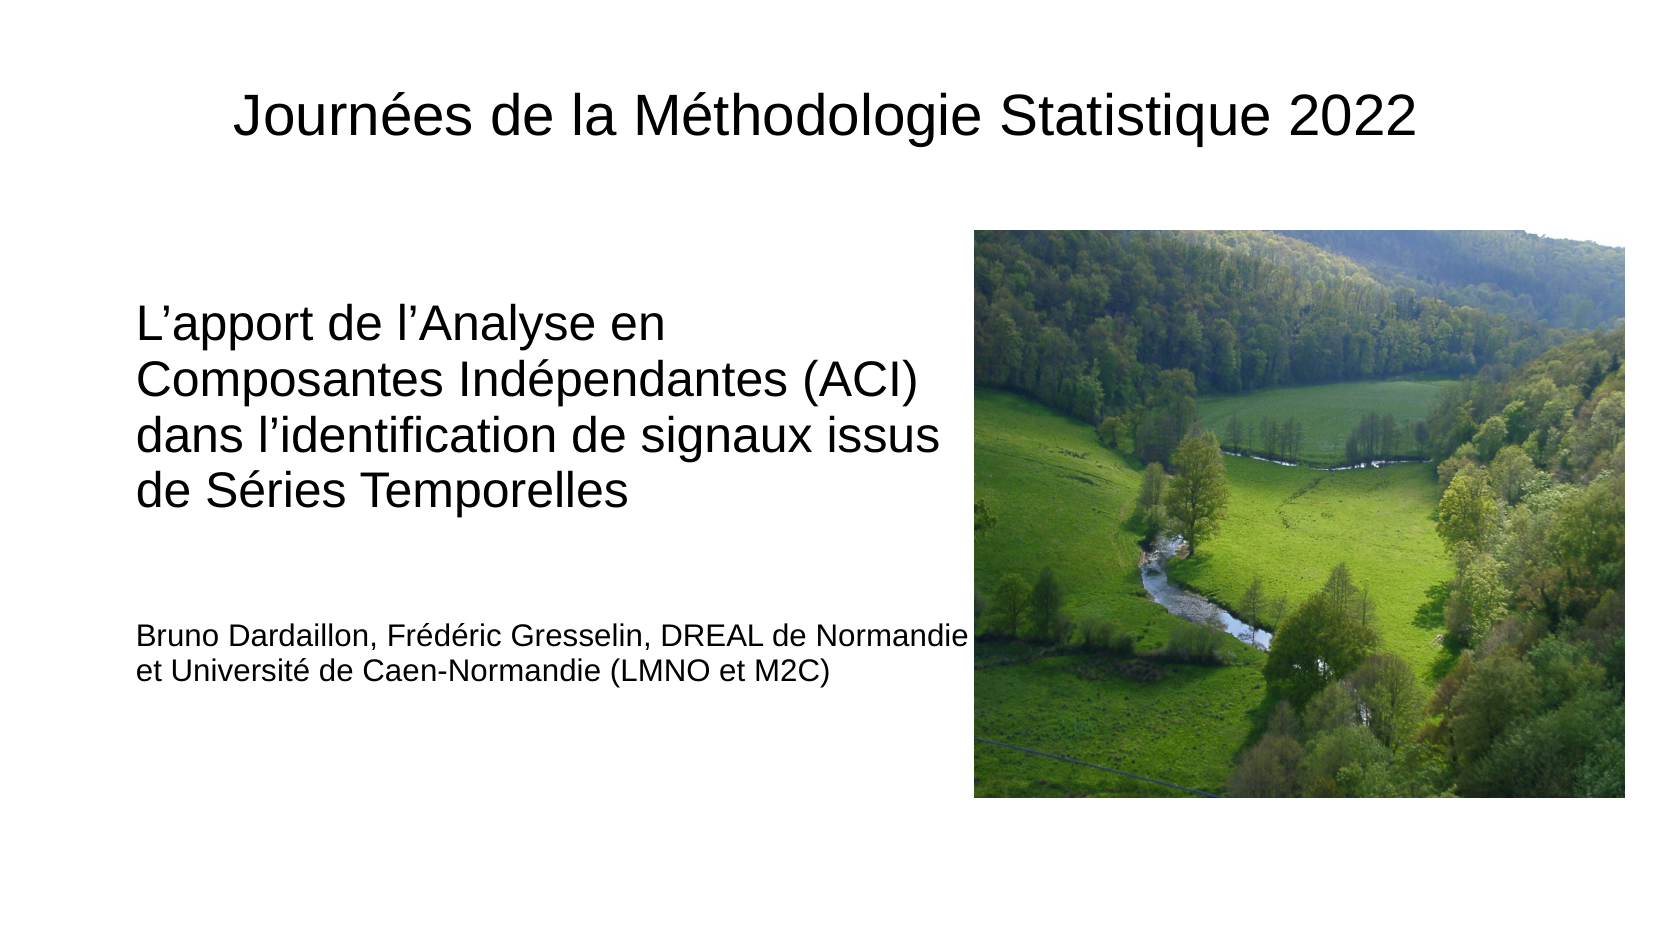

# Journées de la Méthodologie Statistique 2022
L’apport de l’Analyse en Composantes Indépendantes (ACI) dans l’identification de signaux issus de Séries Temporelles
Bruno Dardaillon, Frédéric Gresselin, DREAL de Normandie et Université de Caen-Normandie (LMNO et M2C)